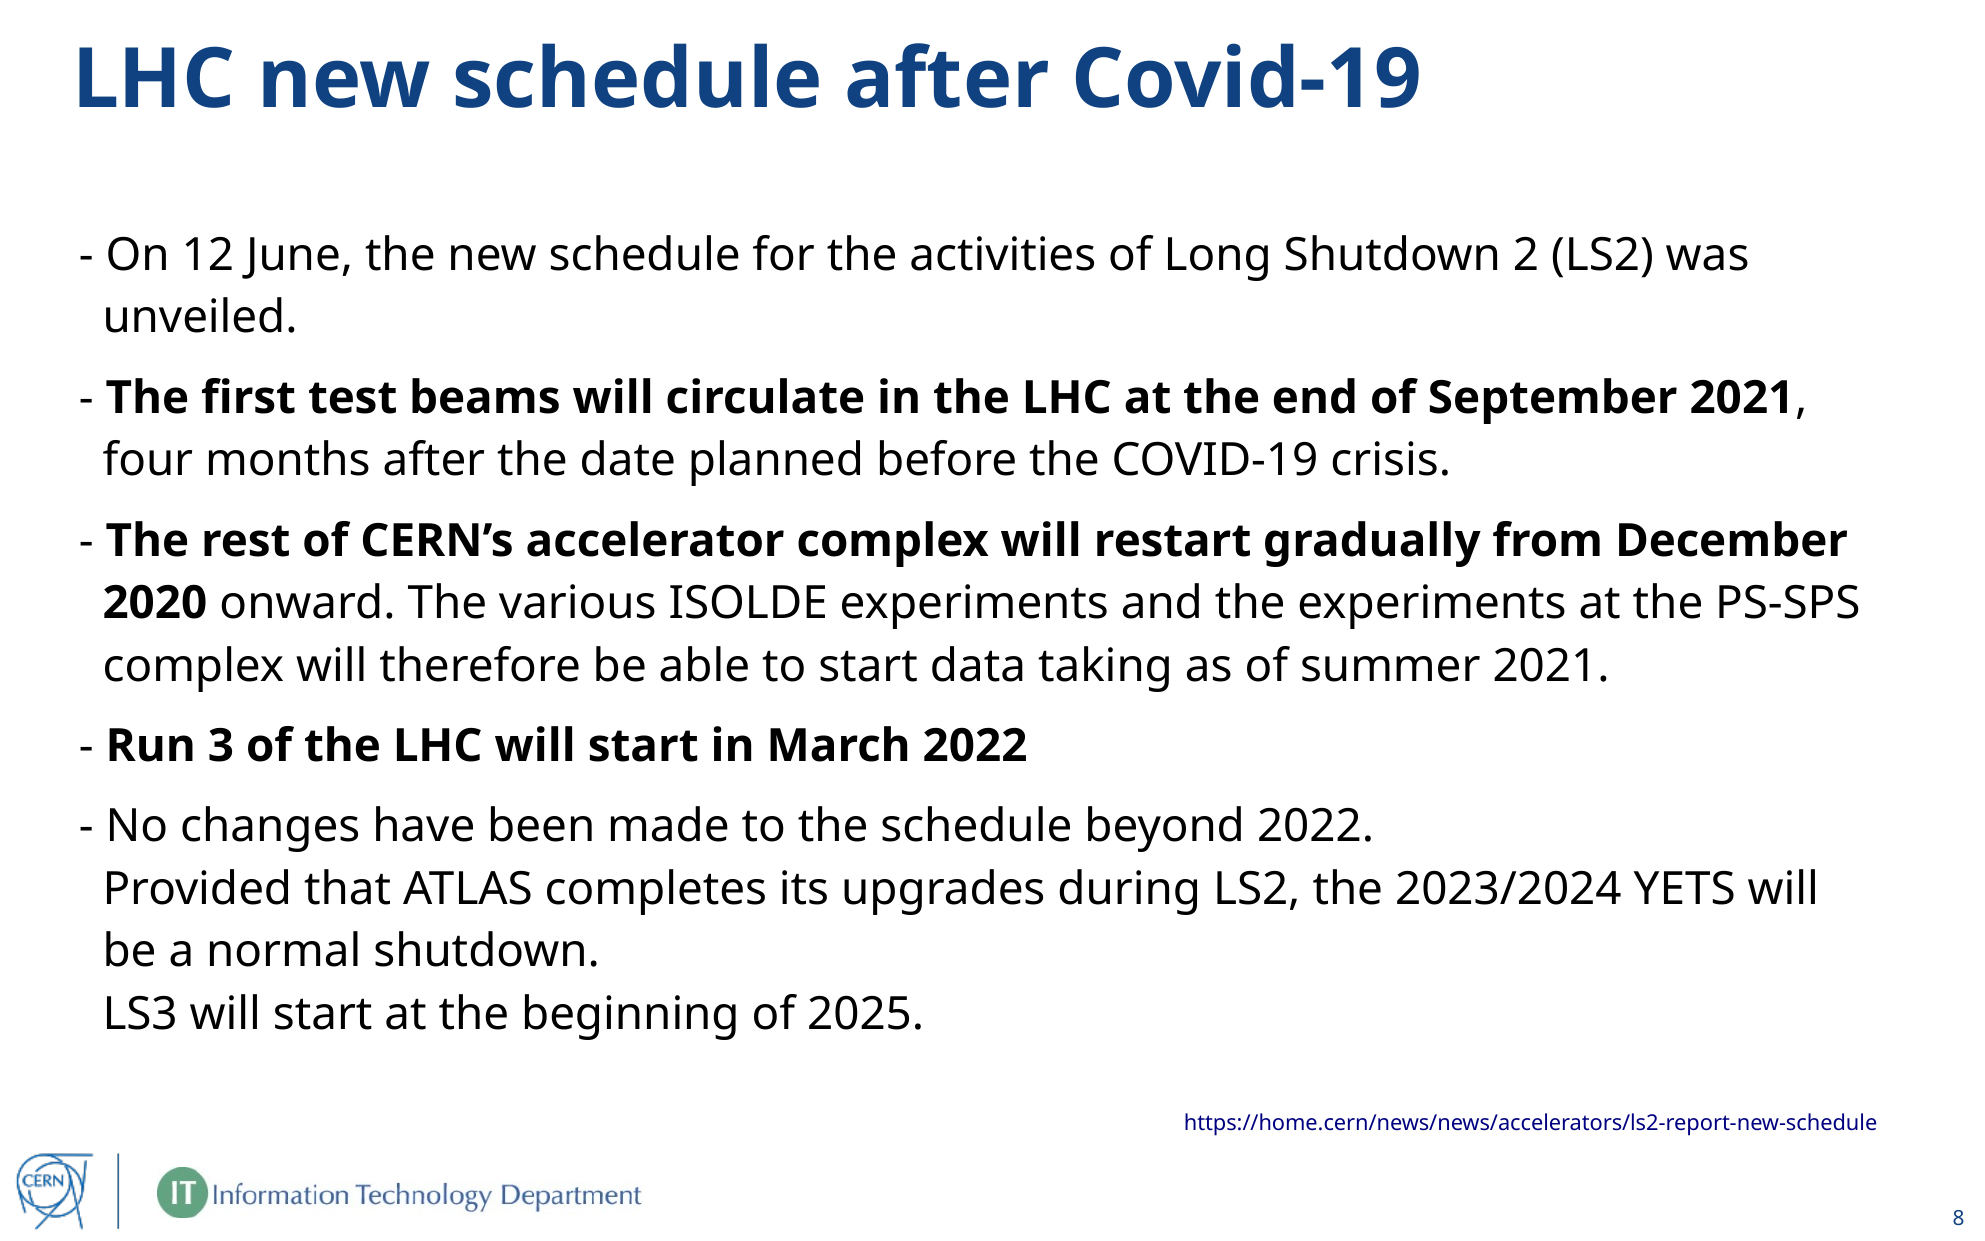

# LHC new schedule after Covid-19
- On 12 June, the new schedule for the activities of Long Shutdown 2 (LS2) was unveiled.
- The first test beams will circulate in the LHC at the end of September 2021, four months after the date planned before the COVID-19 crisis.
- The rest of CERN’s accelerator complex will restart gradually from December 2020 onward. The various ISOLDE experiments and the experiments at the PS-SPS complex will therefore be able to start data taking as of summer 2021.
- Run 3 of the LHC will start in March 2022
- No changes have been made to the schedule beyond 2022.
Provided that ATLAS completes its upgrades during LS2, the 2023/2024 YETS will be a normal shutdown.
LS3 will start at the beginning of 2025.
https://home.cern/news/news/accelerators/ls2-report-new-schedule